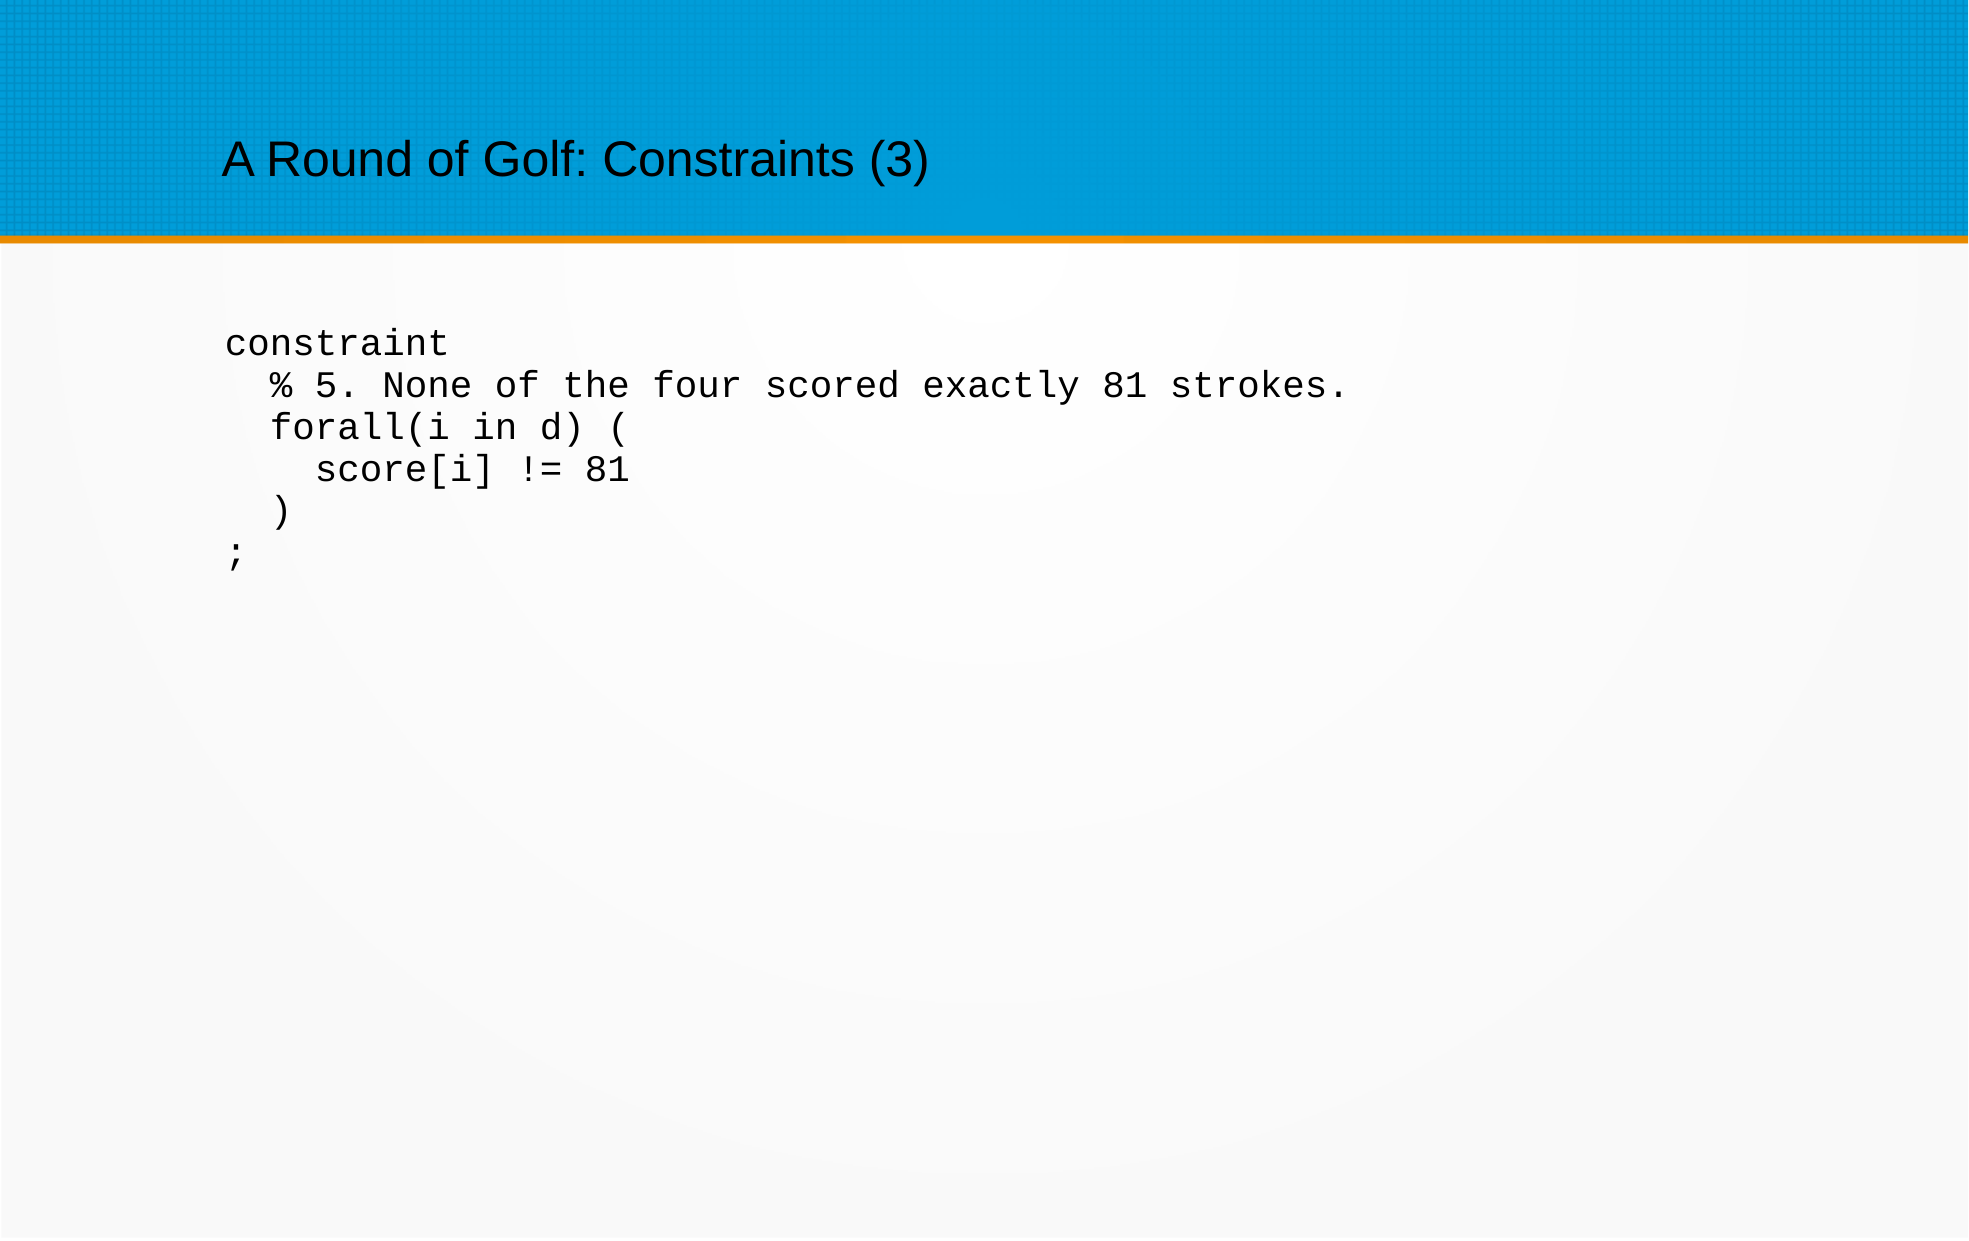

A Round of Golf: Constraints (3)
constraint
 % 5. None of the four scored exactly 81 strokes.
 forall(i in d) (
 score[i] != 81
 )
;